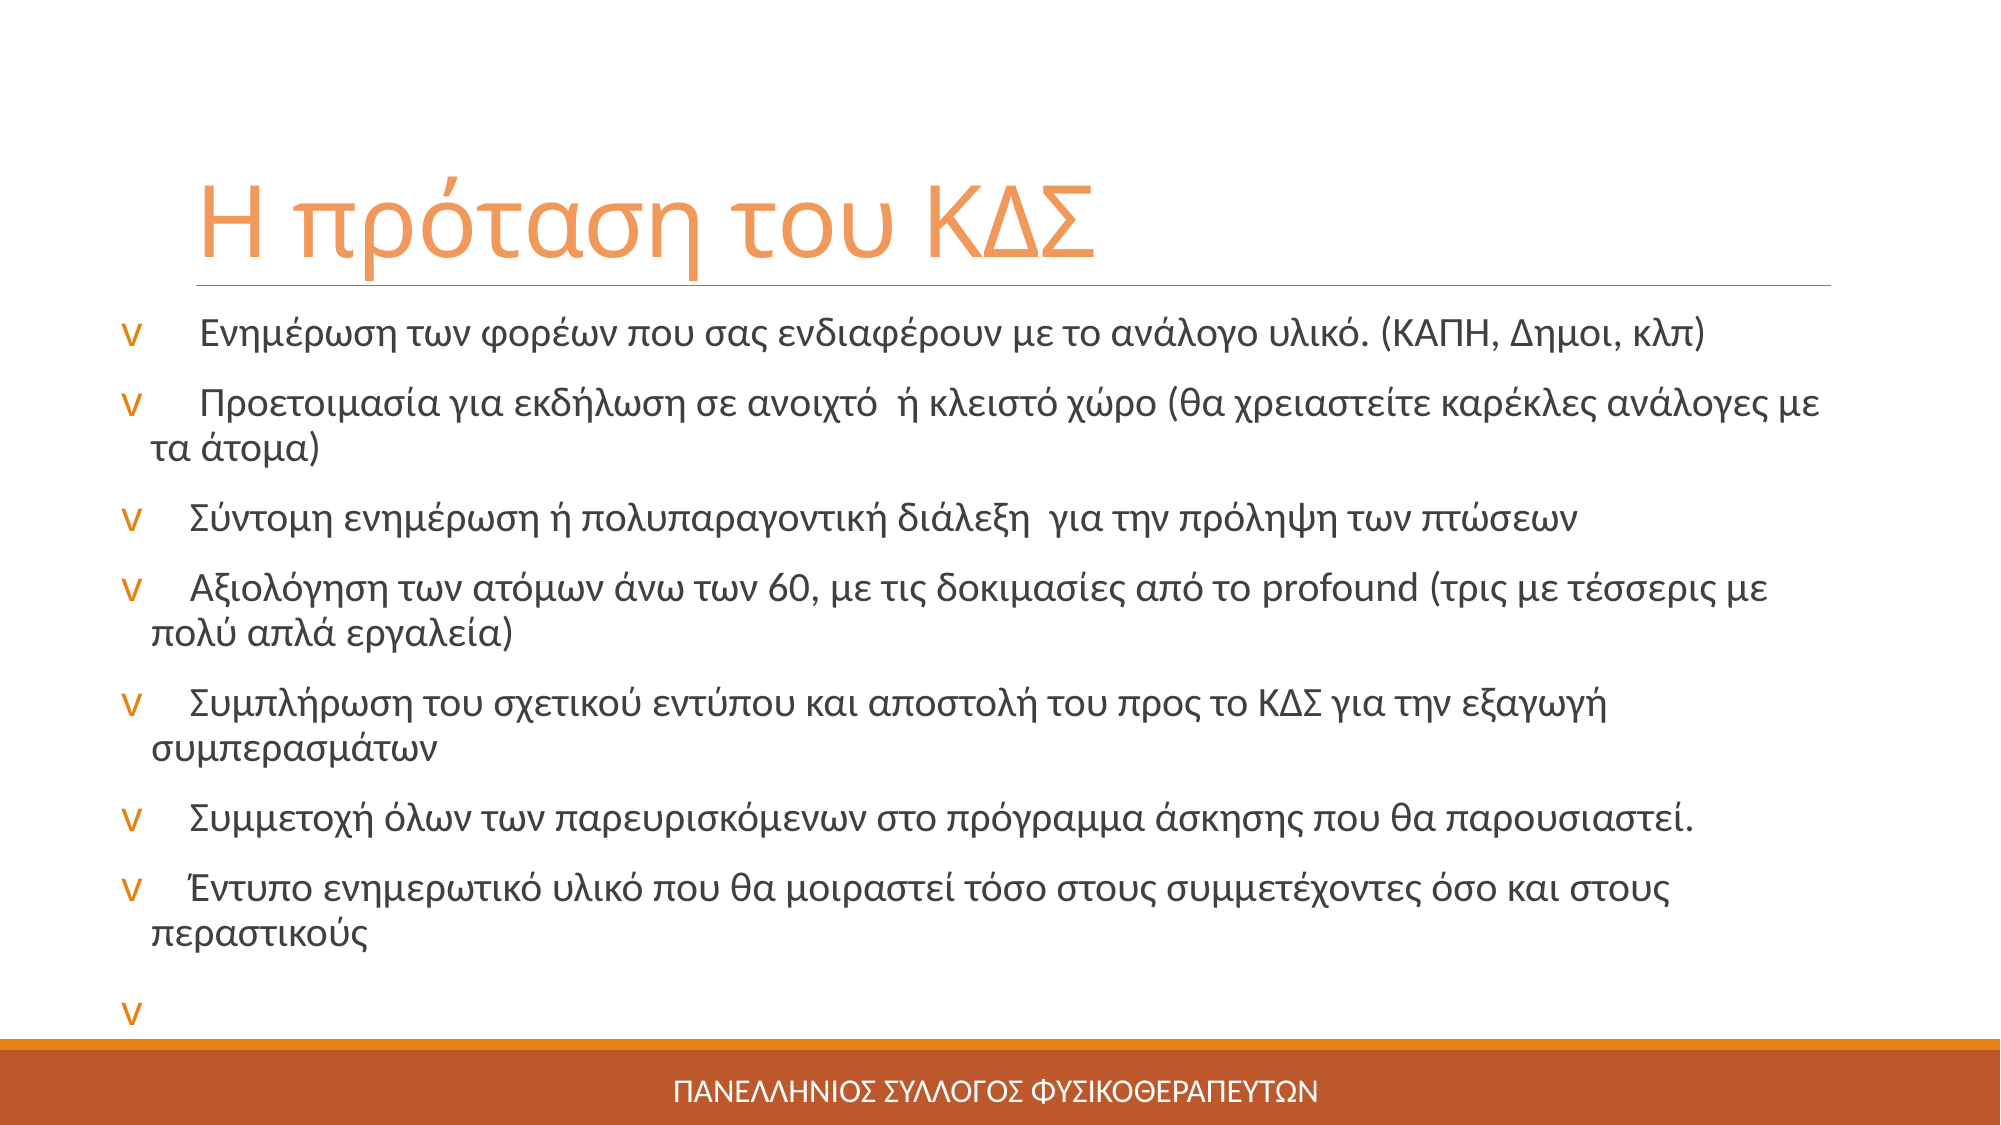

# Η πρόταση του ΚΔΣ
 Ενημέρωση των φορέων που σας ενδιαφέρουν με το ανάλογο υλικό. (ΚΑΠΗ, Δημοι, κλπ)
 Προετοιμασία για εκδήλωση σε ανοιχτό ή κλειστό χώρο (θα χρειαστείτε καρέκλες ανάλογες με τα άτομα)
 Σύντομη ενημέρωση ή πολυπαραγοντική διάλεξη για την πρόληψη των πτώσεων
 Αξιολόγηση των ατόμων άνω των 60, με τις δοκιμασίες από το profound (τρις με τέσσερις με πολύ απλά εργαλεία)
 Συμπλήρωση του σχετικού εντύπου και αποστολή του προς το ΚΔΣ για την εξαγωγή συμπερασμάτων
 Συμμετοχή όλων των παρευρισκόμενων στο πρόγραμμα άσκησης που θα παρουσιαστεί.
 Έντυπο ενημερωτικό υλικό που θα μοιραστεί τόσο στους συμμετέχοντες όσο και στους περαστικούς
ΠΑΝΕΛΛΗΝΙΟΣ ΣΥΛΛΟΓΟΣ ΦΥΣΙΚΟΘΕΡΑΠΕΥΤΩΝ